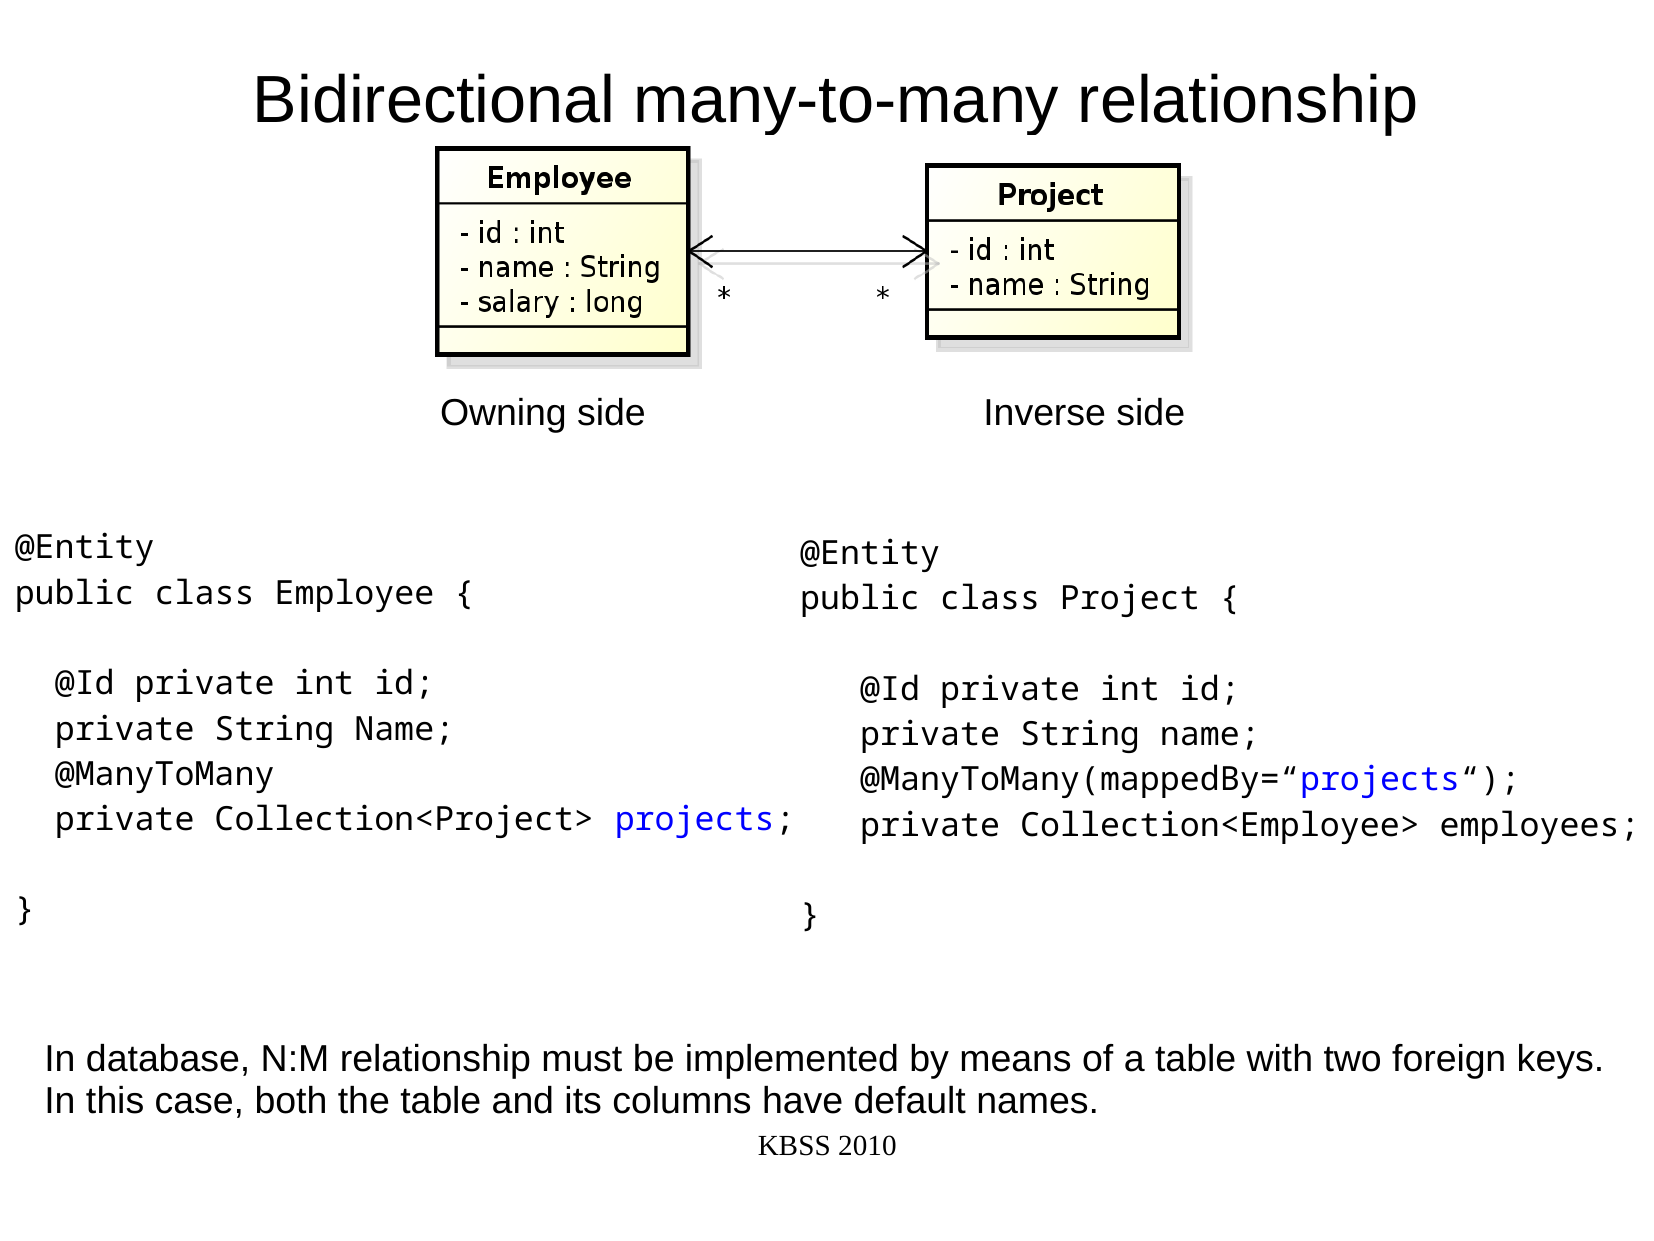

# Bidirectional many-to-many relationship
Owning side
Inverse side
@Entity
public class Employee {
 @Id private int id;
 private String Name;
 @ManyToMany
 private Collection<Project> projects;
}
@Entity
public class Project {
 @Id private int id;
 private String name;
 @ManyToMany(mappedBy=“projects“);
 private Collection<Employee> employees;
}
In database, N:M relationship must be implemented by means of a table with two foreign keys.
In this case, both the table and its columns have default names.
KBSS 2010